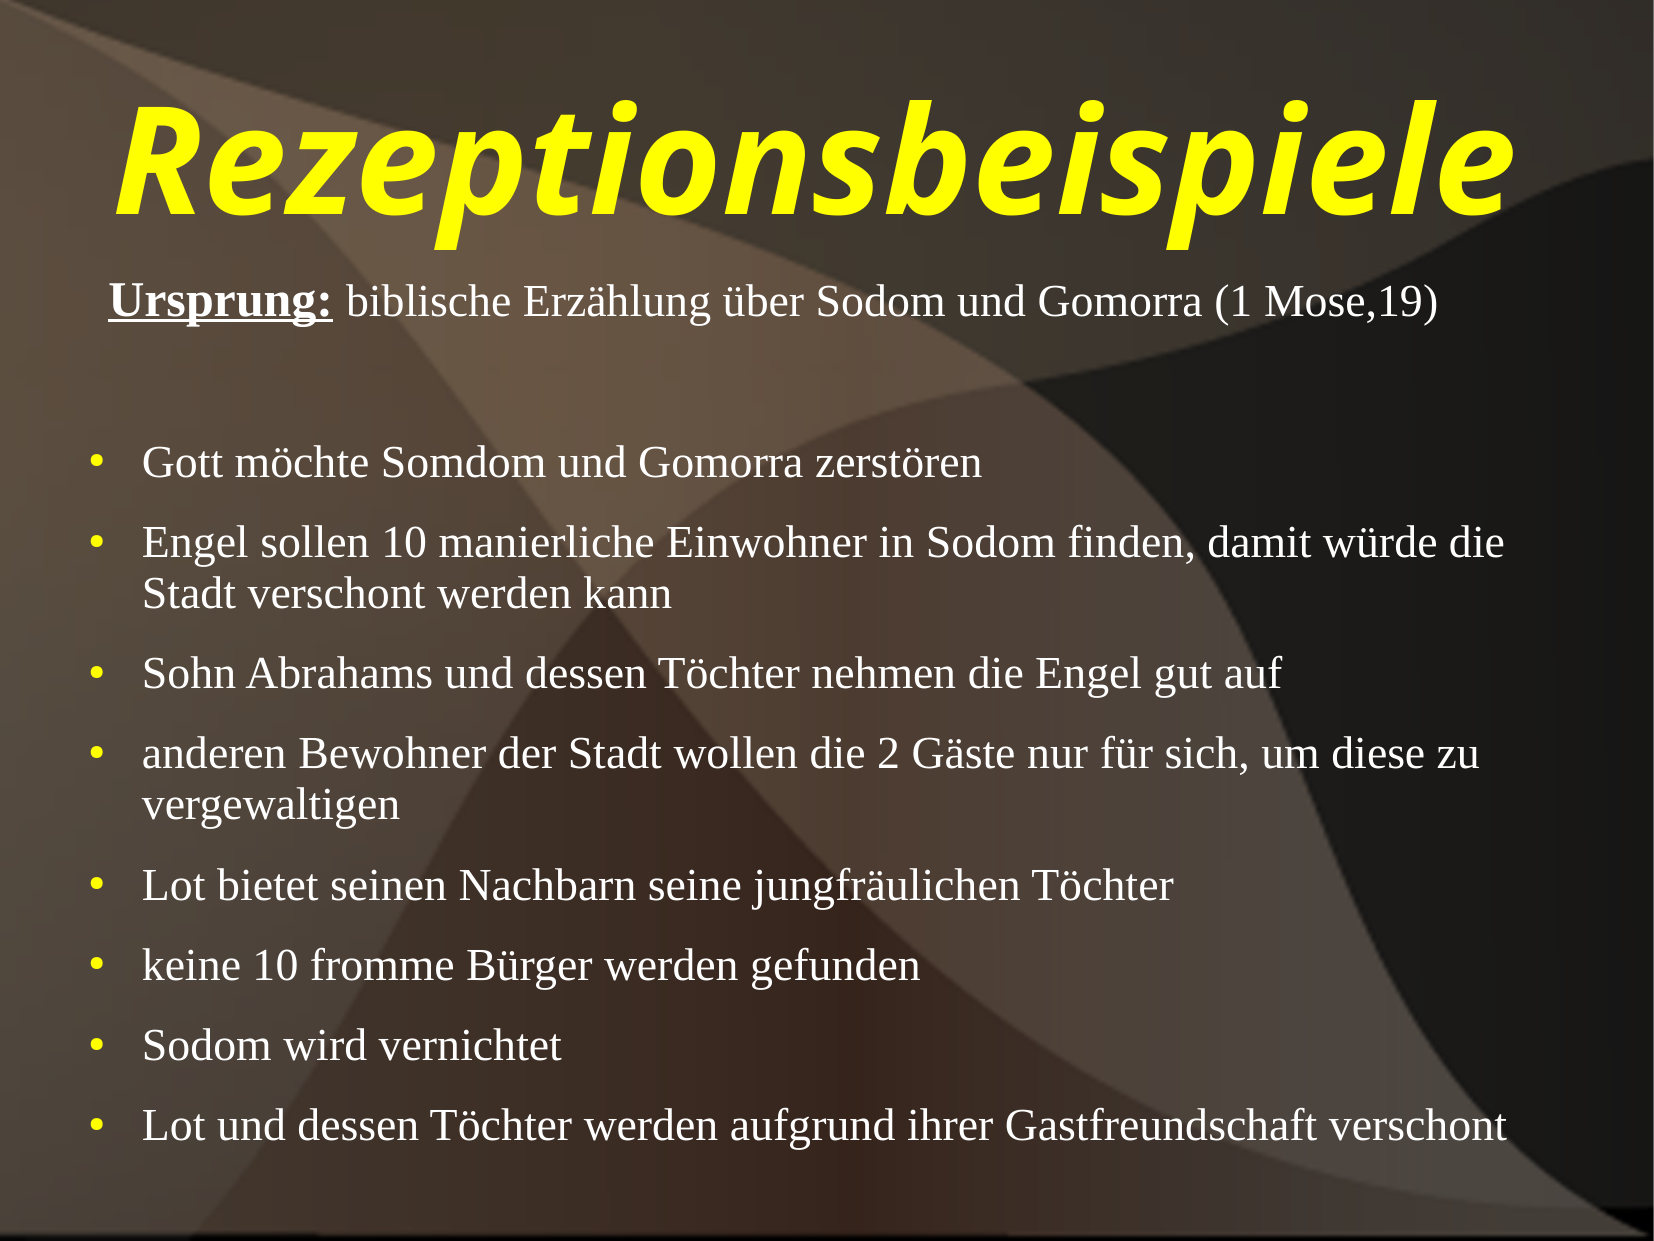

Rezeptionsbeispiele
# Ursprung: biblische Erzählung über Sodom und Gomorra (1 Mose,19)
Gott möchte Somdom und Gomorra zerstören
Engel sollen 10 manierliche Einwohner in Sodom finden, damit würde die Stadt verschont werden kann
Sohn Abrahams und dessen Töchter nehmen die Engel gut auf
anderen Bewohner der Stadt wollen die 2 Gäste nur für sich, um diese zu vergewaltigen
Lot bietet seinen Nachbarn seine jungfräulichen Töchter
keine 10 fromme Bürger werden gefunden
Sodom wird vernichtet
Lot und dessen Töchter werden aufgrund ihrer Gastfreundschaft verschont